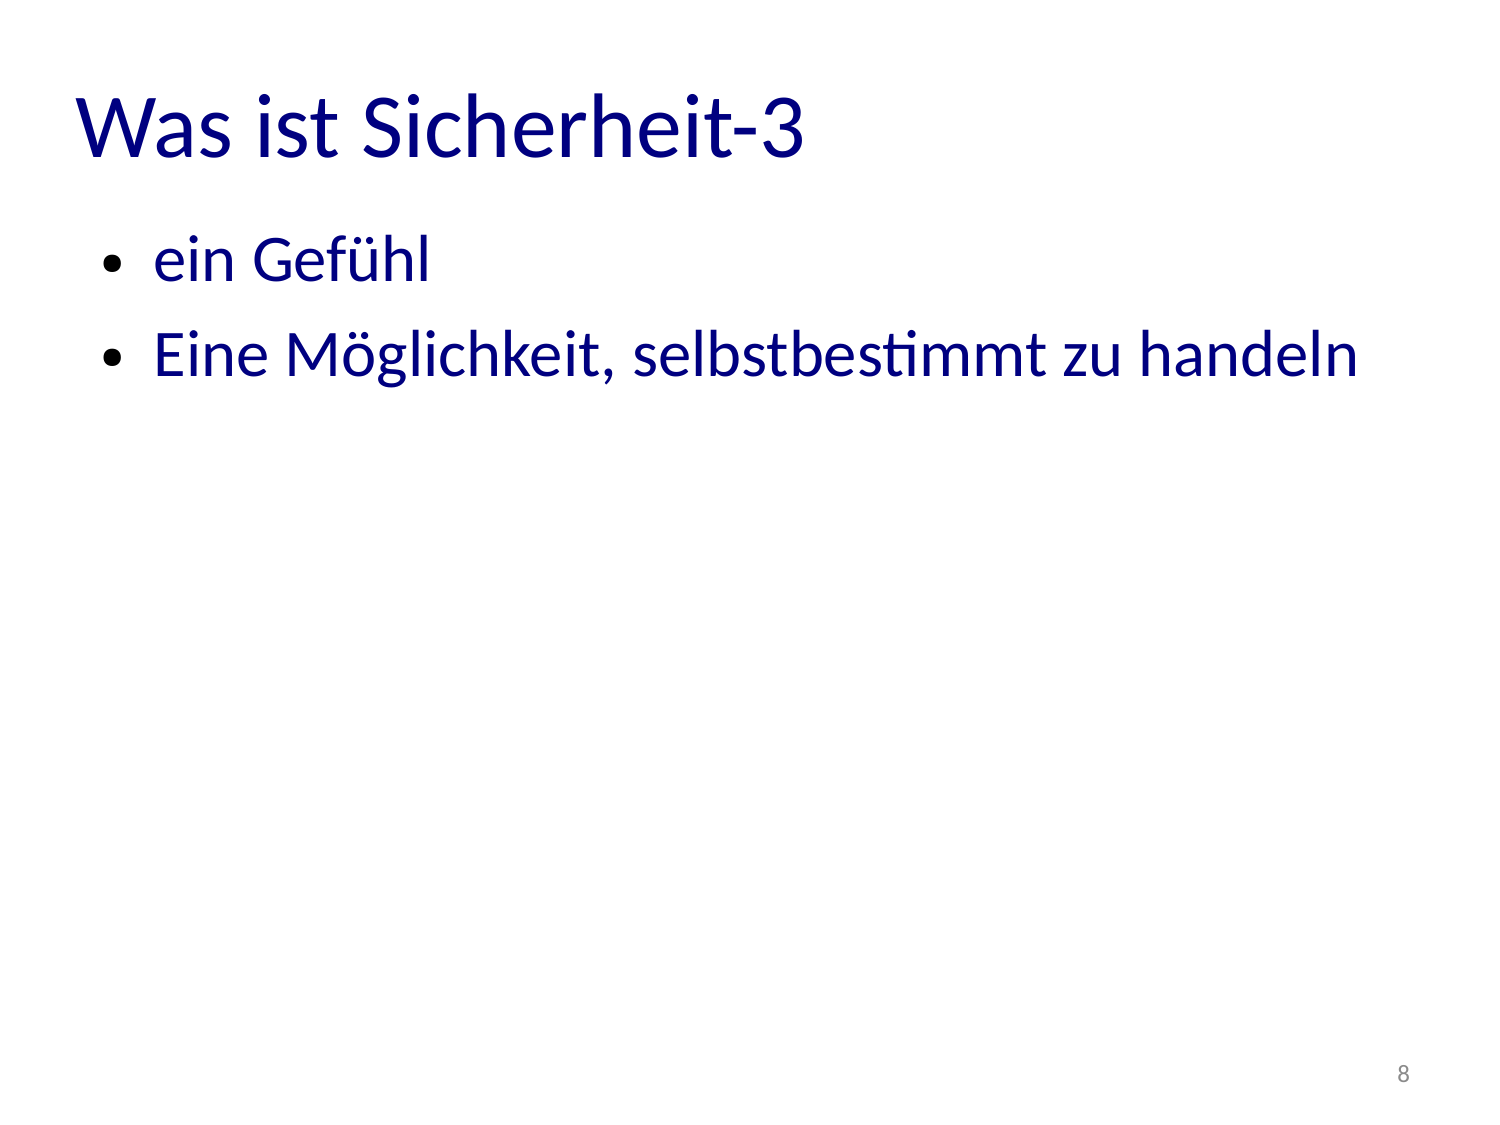

# Was ist Sicherheit-3
ein Gefühl
Eine Möglichkeit, selbstbestimmt zu handeln
Gustav Wall
8